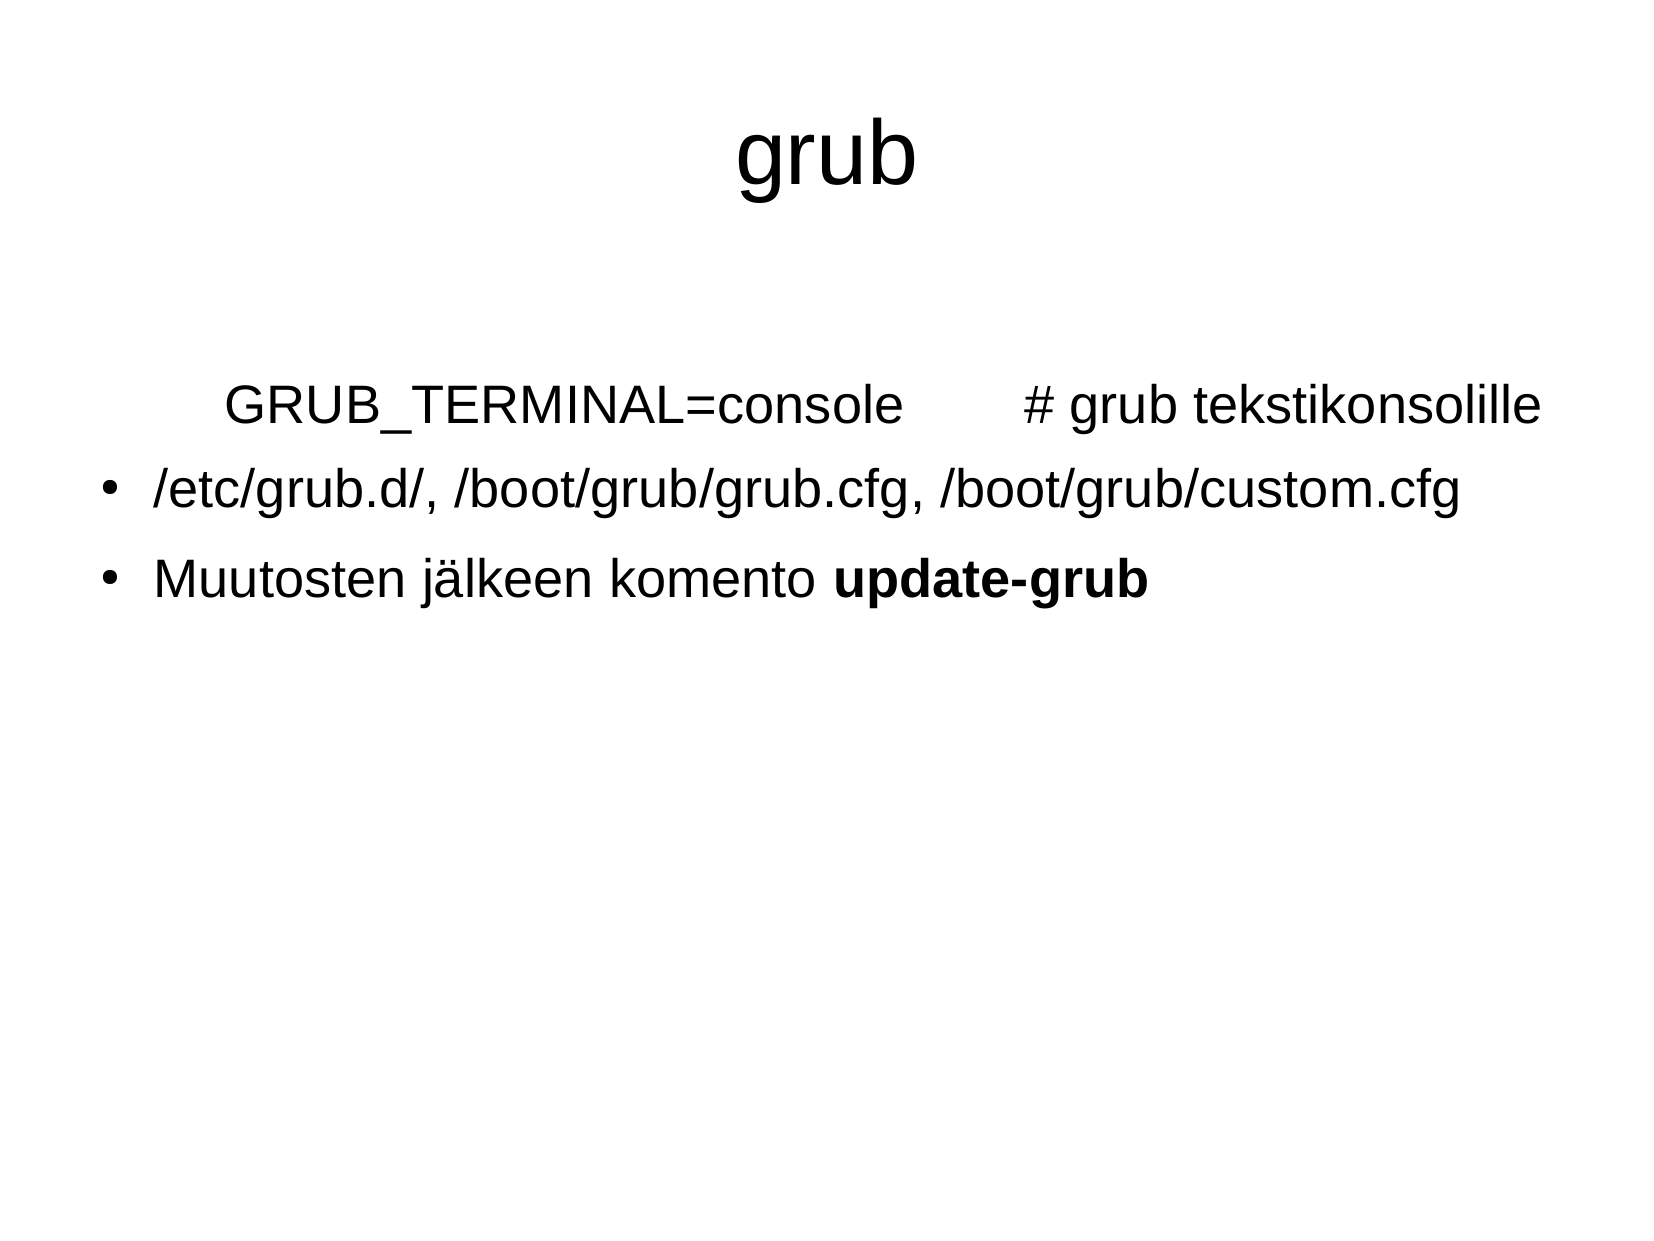

# grub
GRUB_TERMINAL=console # grub tekstikonsolille
/etc/grub.d/, /boot/grub/grub.cfg, /boot/grub/custom.cfg
Muutosten jälkeen komento update-grub